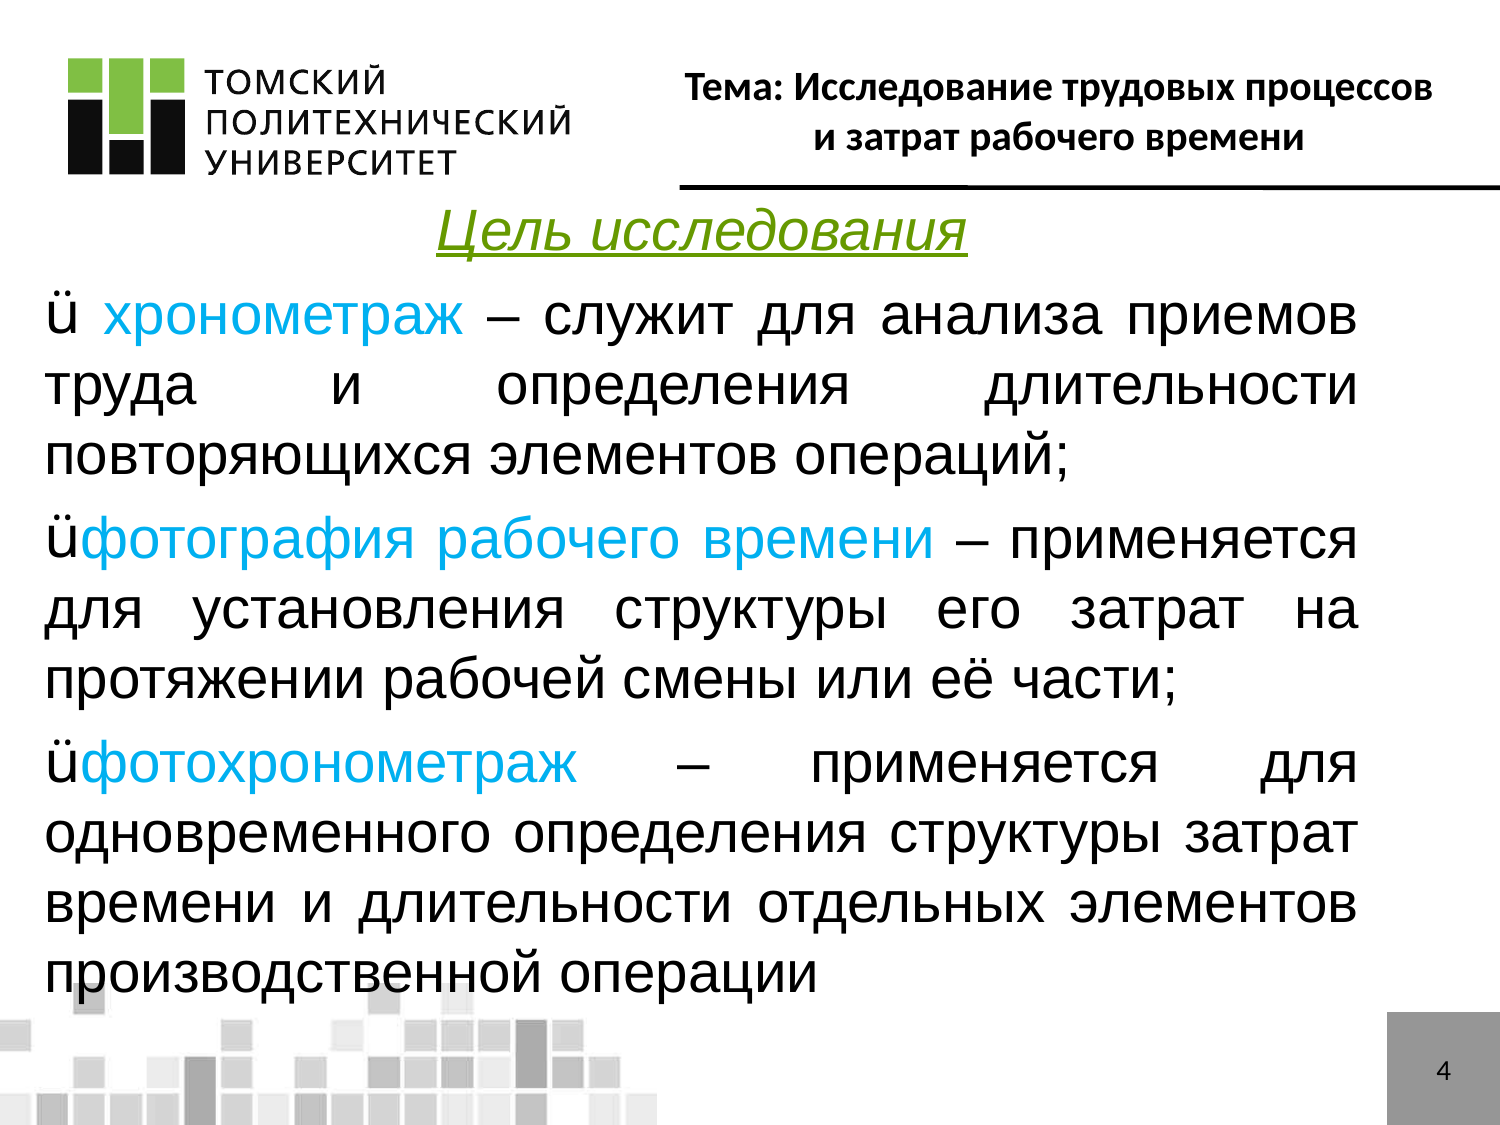

# Тема: Исследование трудовых процессов и затрат рабочего времени
Цель исследования
 хронометраж – служит для анализа приемов труда и определения длительности повторяющихся элементов операций;
фотография рабочего времени – применяется для установления структуры его затрат на протяжении рабочей смены или её части;
фотохронометраж – применяется для одновременного определения структуры затрат времени и длительности отдельных элементов производственной операции
4